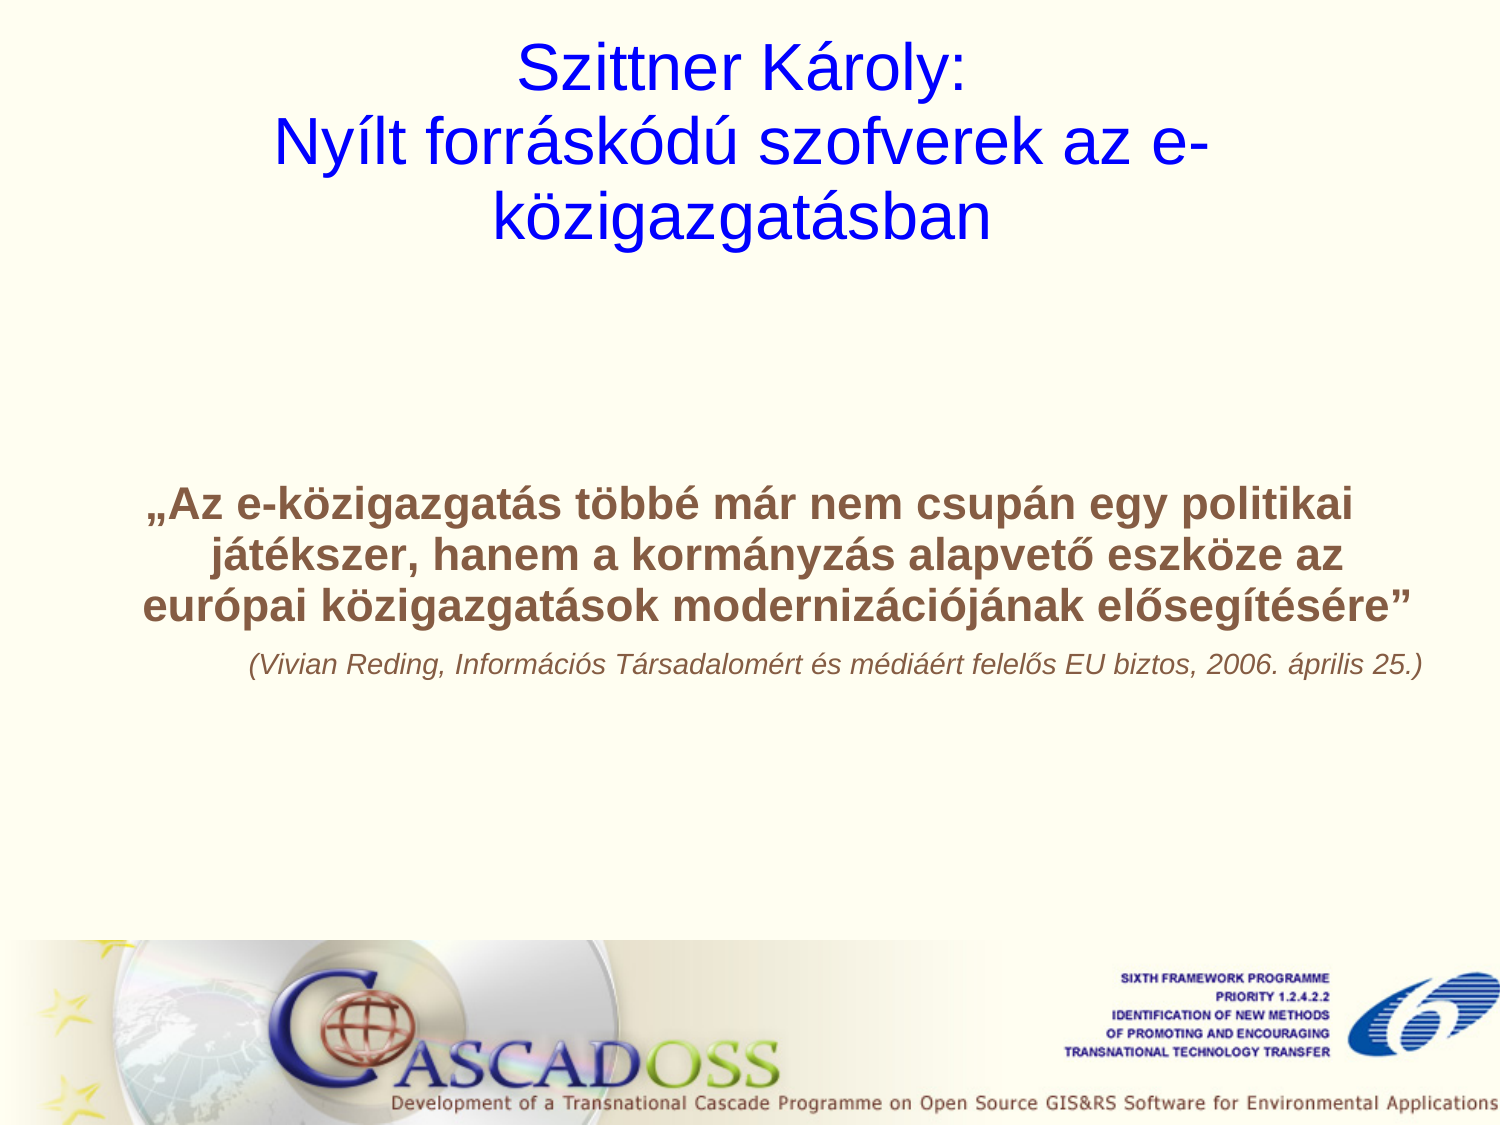

# Szittner Károly: Nyílt forráskódú szofverek az e-közigazgatásban
„Az e-közigazgatás többé már nem csupán egy politikai játékszer, hanem a kormányzás alapvető eszköze az európai közigazgatások modernizációjának elősegítésére”
(Vivian Reding, Információs Társadalomért és médiáért felelős EU biztos, 2006. április 25.)